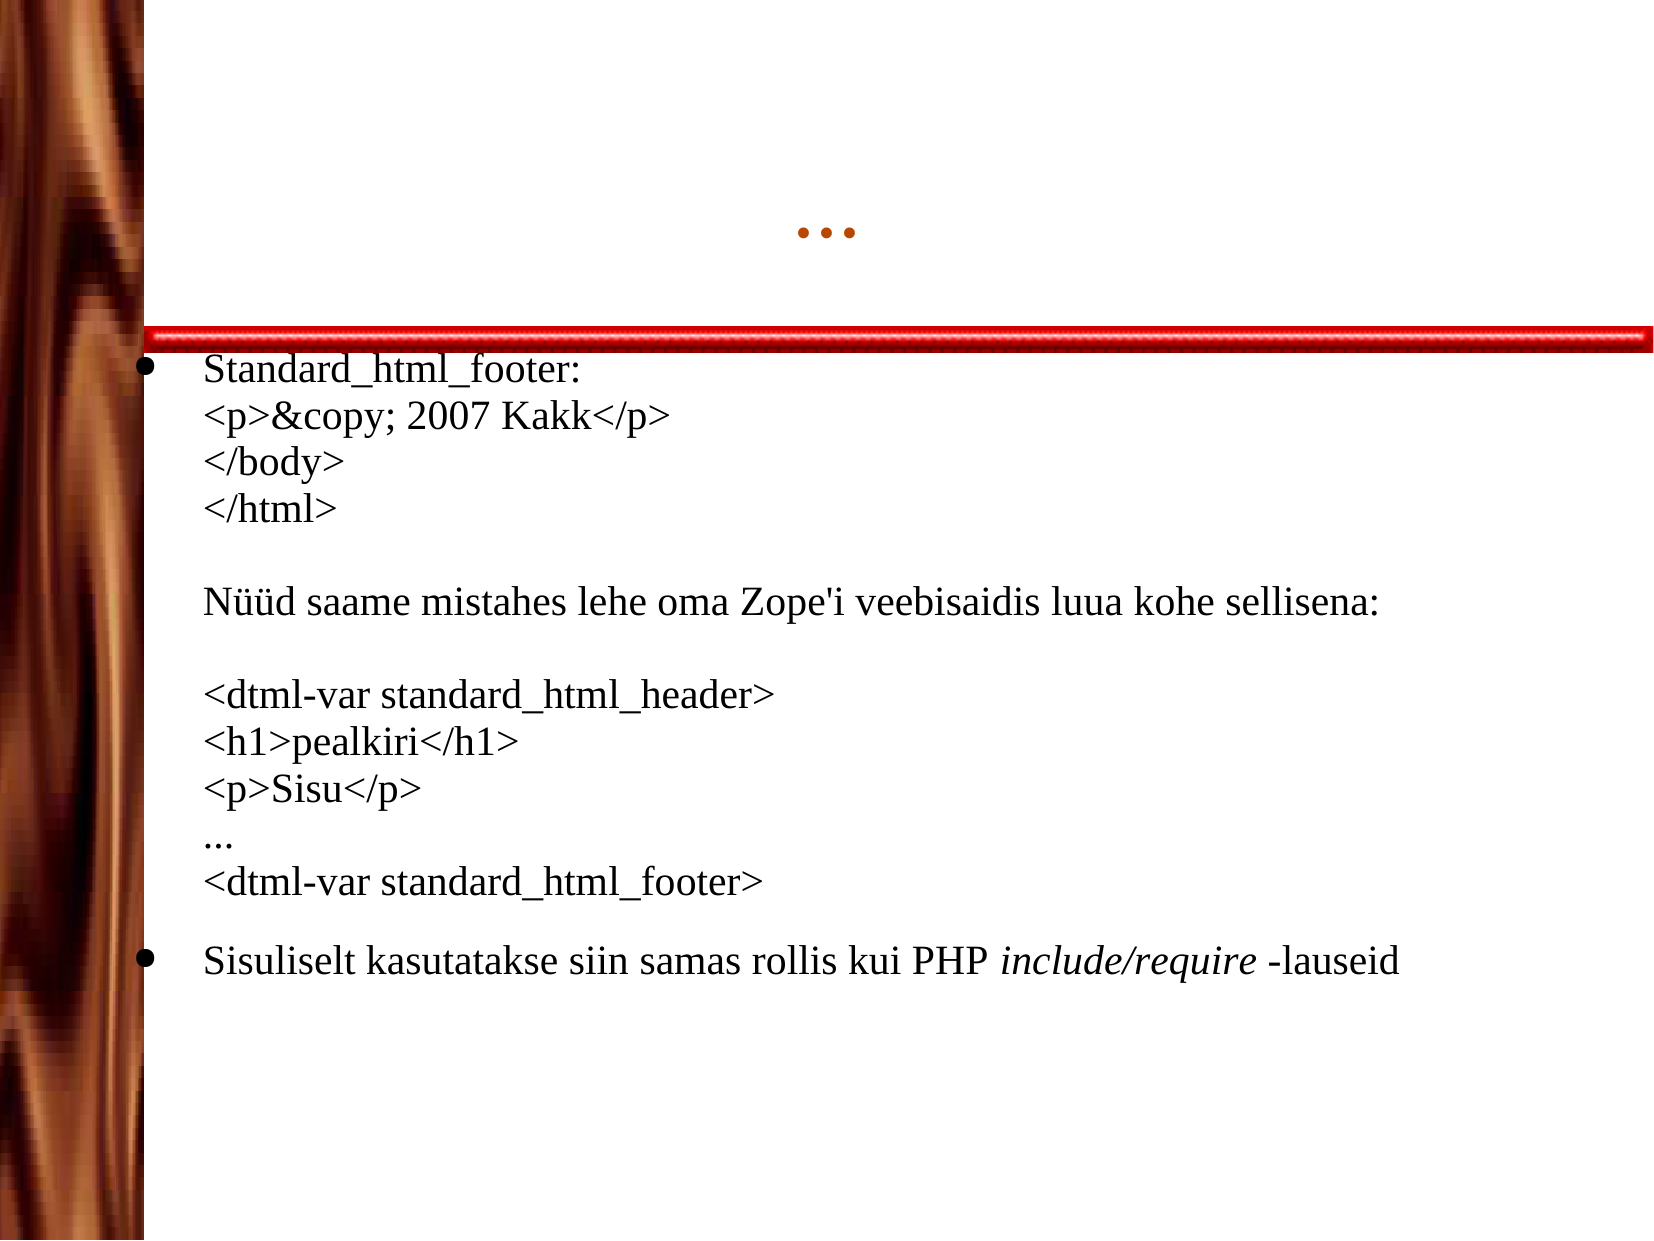

# ...
Standard_html_footer:
<p>&copy; 2007 Kakk</p>
</body>
</html>
Nüüd saame mistahes lehe oma Zope'i veebisaidis luua kohe sellisena:
<dtml-var standard_html_header>
<h1>pealkiri</h1>
<p>Sisu</p>
...
<dtml-var standard_html_footer>
Sisuliselt kasutatakse siin samas rollis kui PHP include/require -lauseid